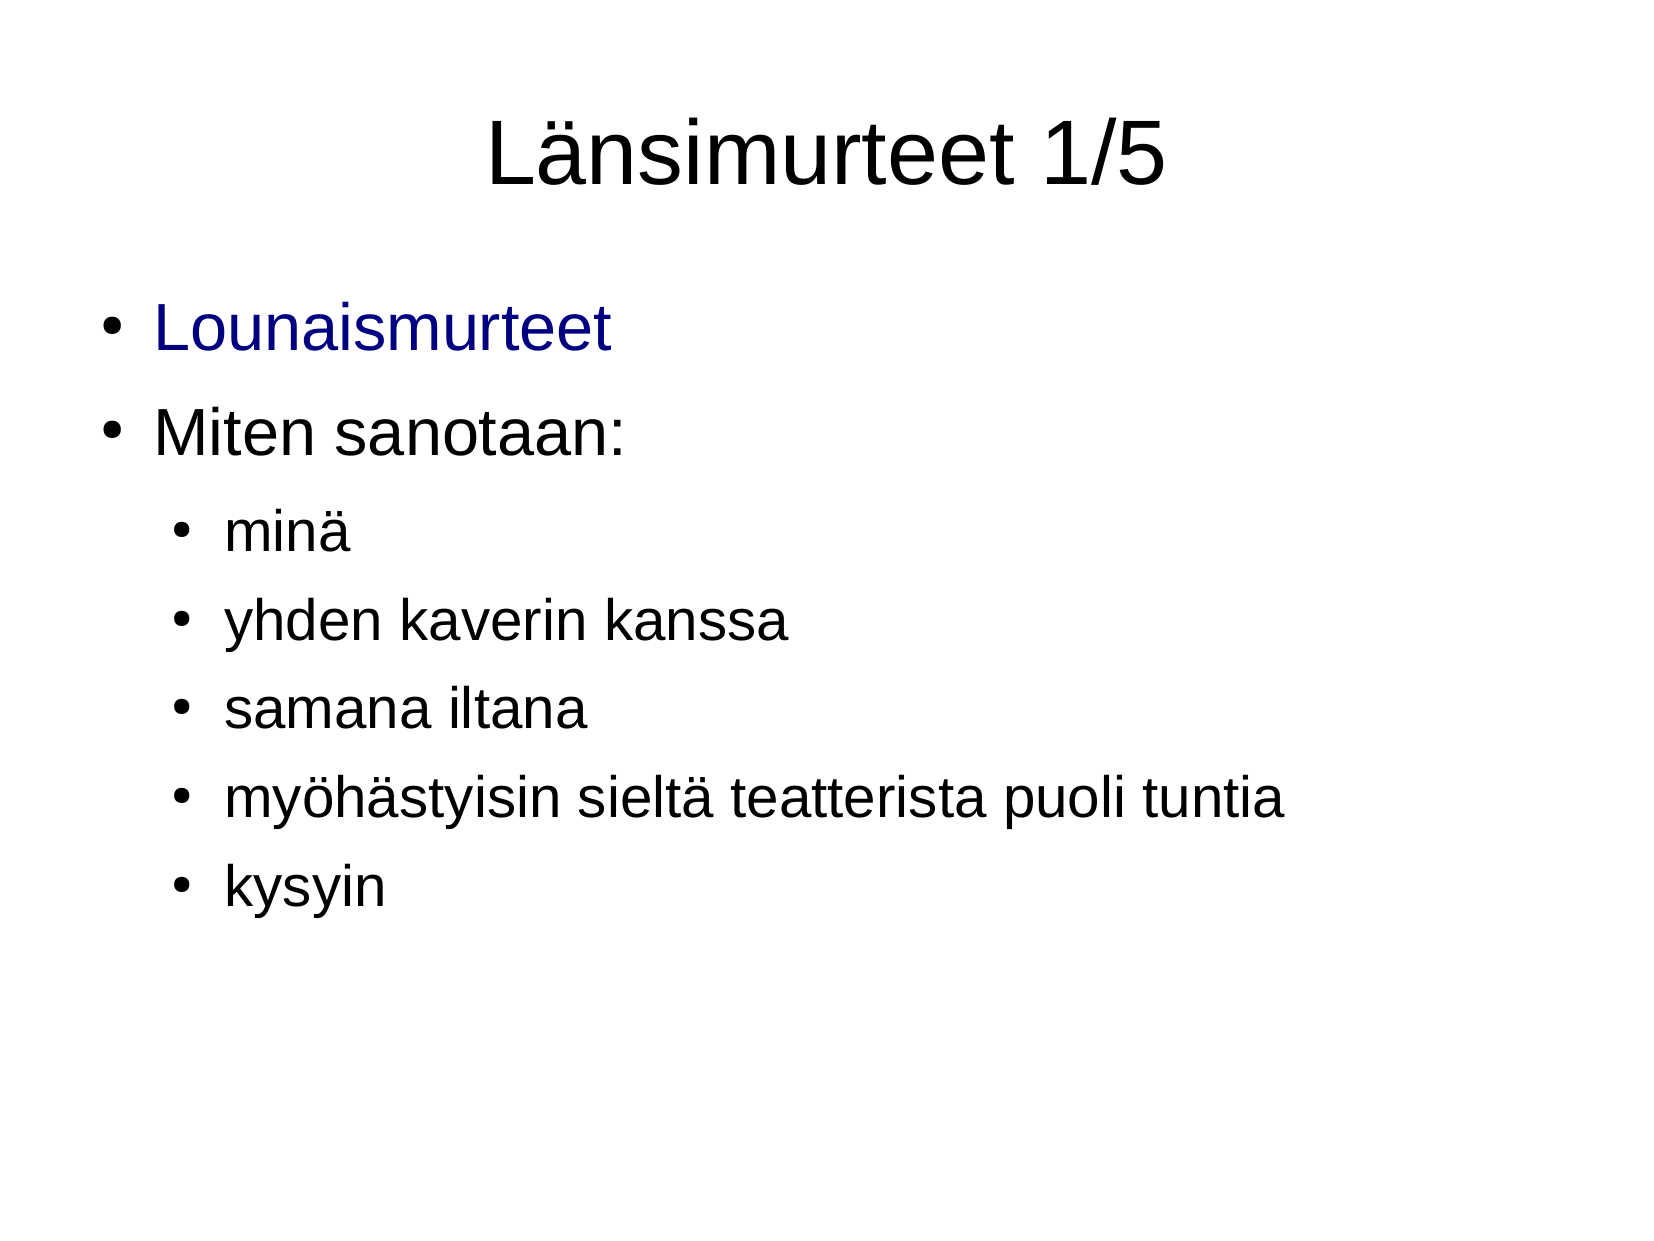

# Länsimurteet 1/5
Lounaismurteet
Miten sanotaan:
minä
yhden kaverin kanssa
samana iltana
myöhästyisin sieltä teatterista puoli tuntia
kysyin